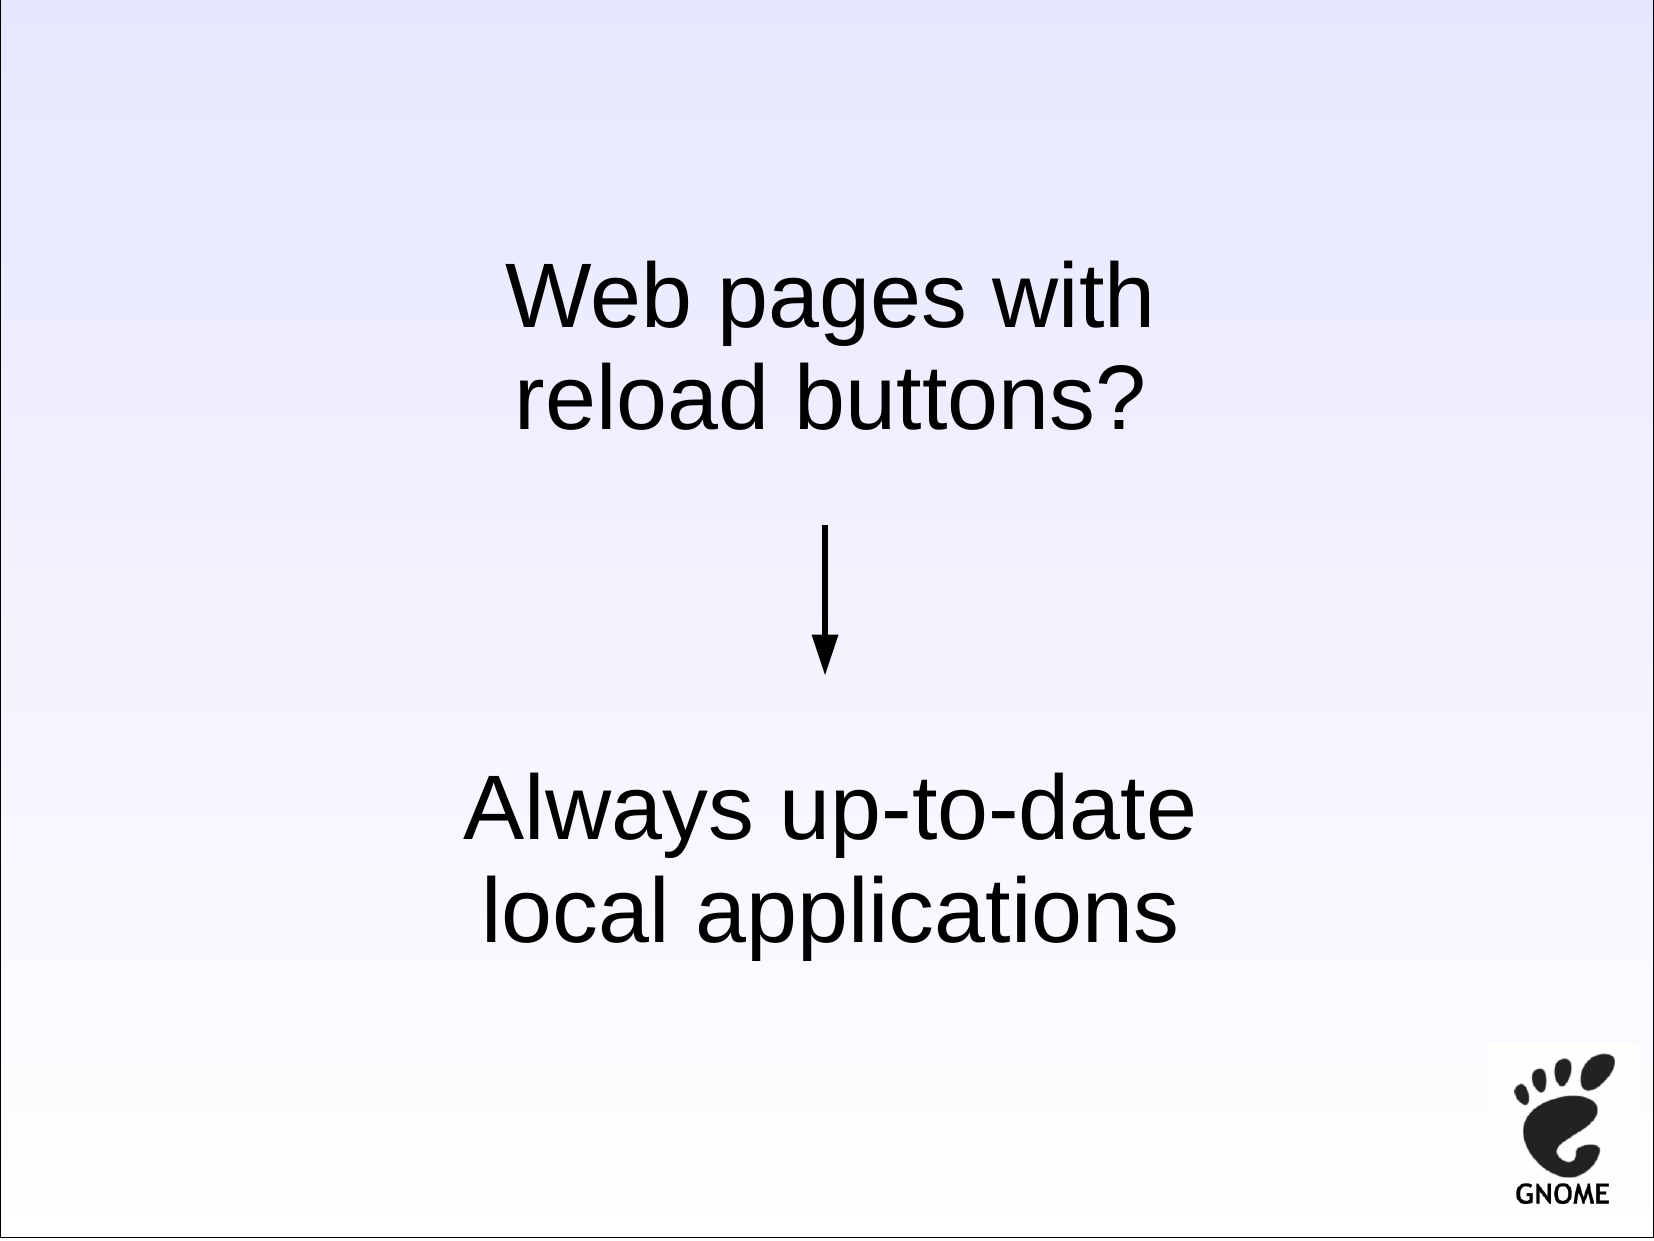

# Web pages with reload buttons? Always up-to-date local applications